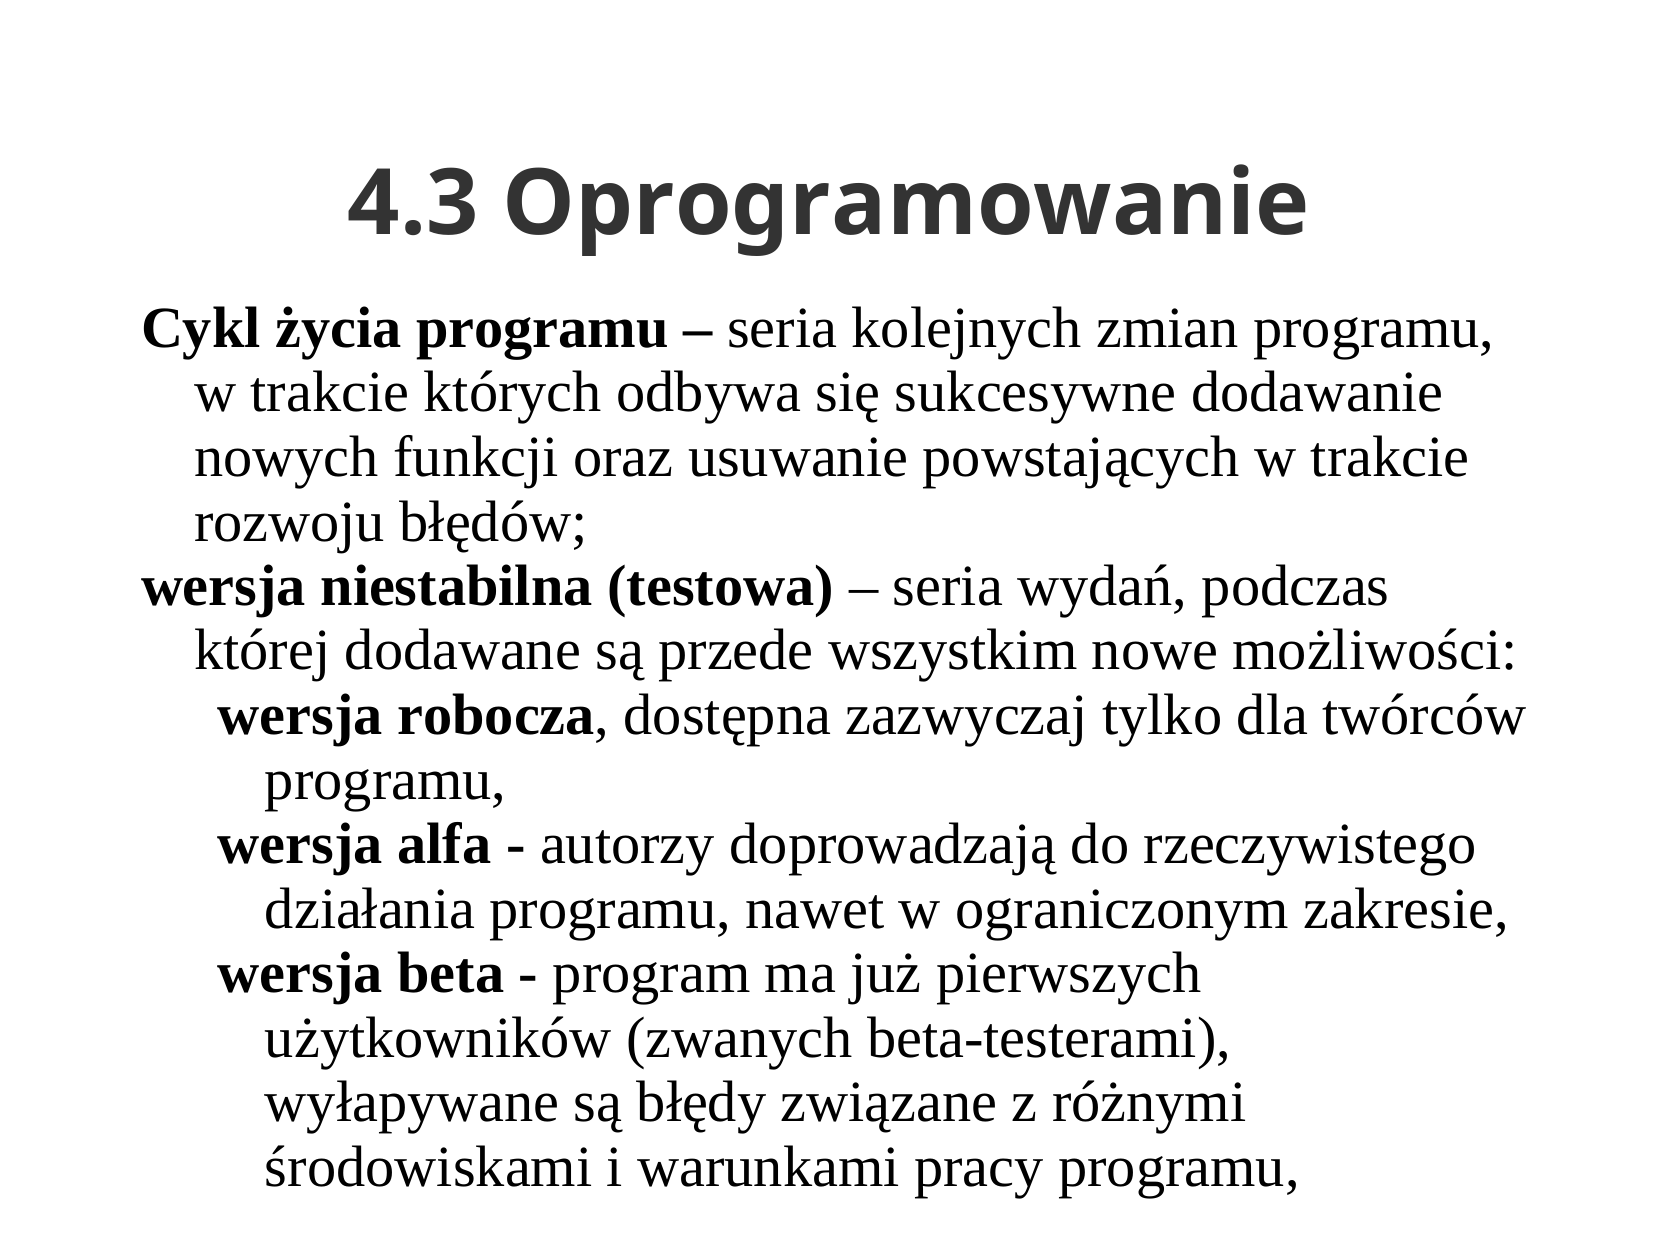

# 4.3 Oprogramowanie
Cykl życia programu – seria kolejnych zmian programu, w trakcie których odbywa się sukcesywne dodawanie nowych funkcji oraz usuwanie powstających w trakcie rozwoju błędów;
wersja niestabilna (testowa) – seria wydań, podczas której dodawane są przede wszystkim nowe możliwości:
wersja robocza, dostępna zazwyczaj tylko dla twórców programu,
wersja alfa - autorzy doprowadzają do rzeczywistego działania programu, nawet w ograniczonym zakresie,
wersja beta - program ma już pierwszych użytkowników (zwanych beta-testerami), wyłapywane są błędy związane z różnymi środowiskami i warunkami pracy programu,